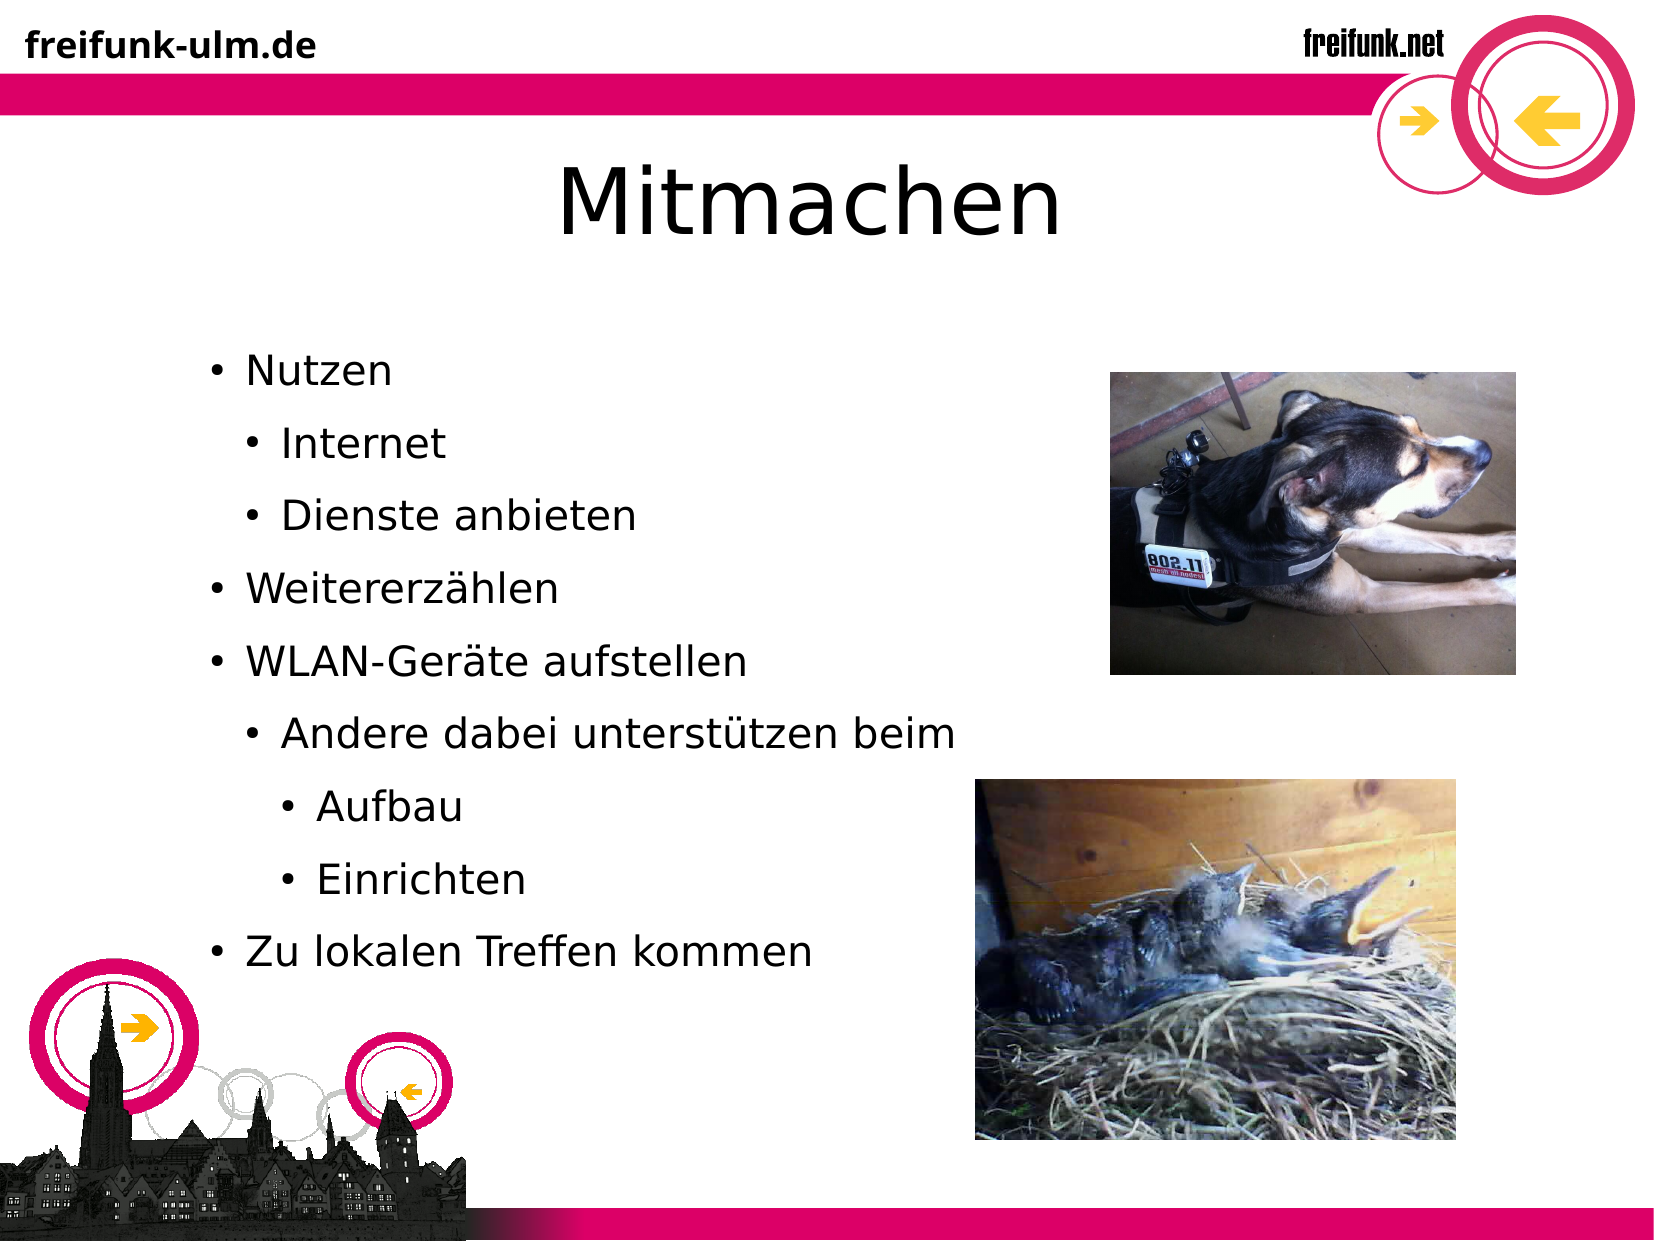

# Mitmachen
Nutzen
Internet
Dienste anbieten
Weitererzählen
WLAN-Geräte aufstellen
Andere dabei unterstützen beim
Aufbau
Einrichten
Zu lokalen Treffen kommen